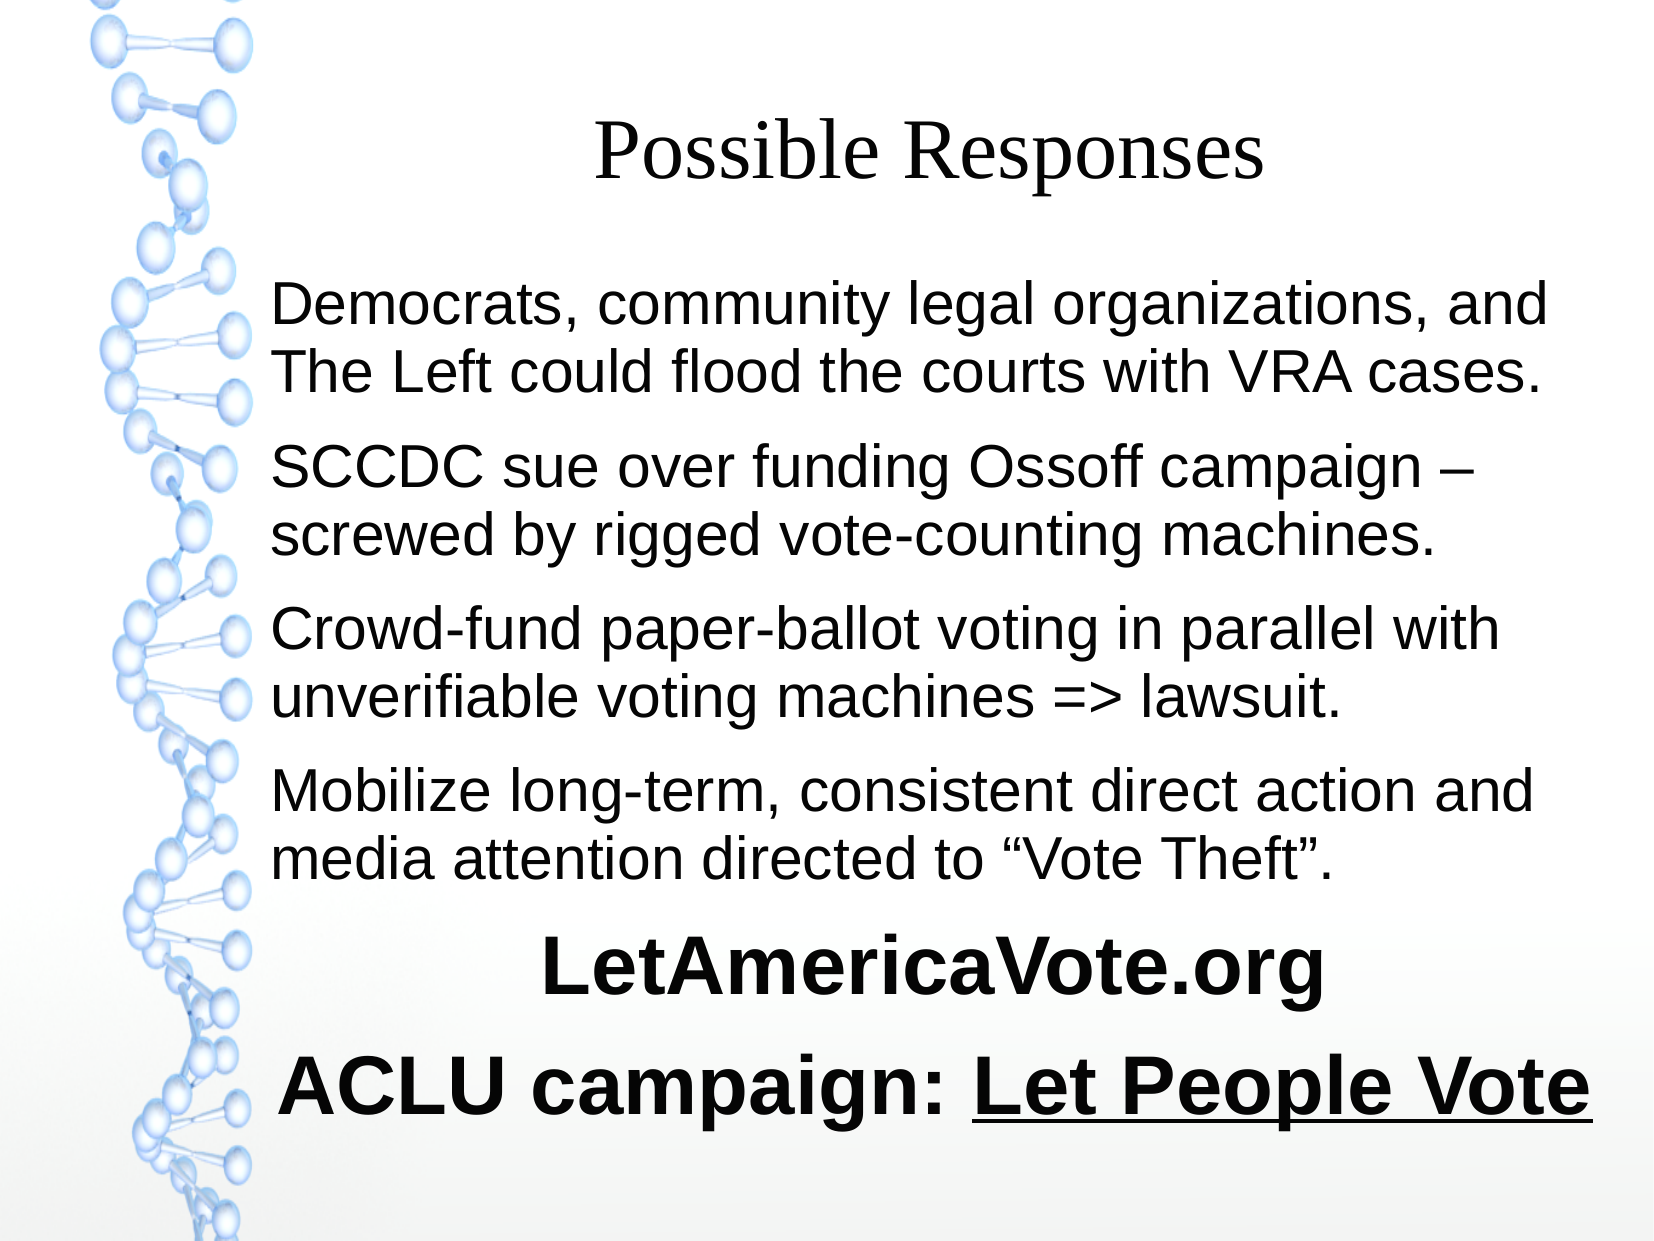

# Possible Responses
Democrats, community legal organizations, and The Left could flood the courts with VRA cases.
SCCDC sue over funding Ossoff campaign – screwed by rigged vote-counting machines.
Crowd-fund paper-ballot voting in parallel with unverifiable voting machines => lawsuit.
Mobilize long-term, consistent direct action and media attention directed to “Vote Theft”.
LetAmericaVote.org
ACLU campaign: Let People Vote